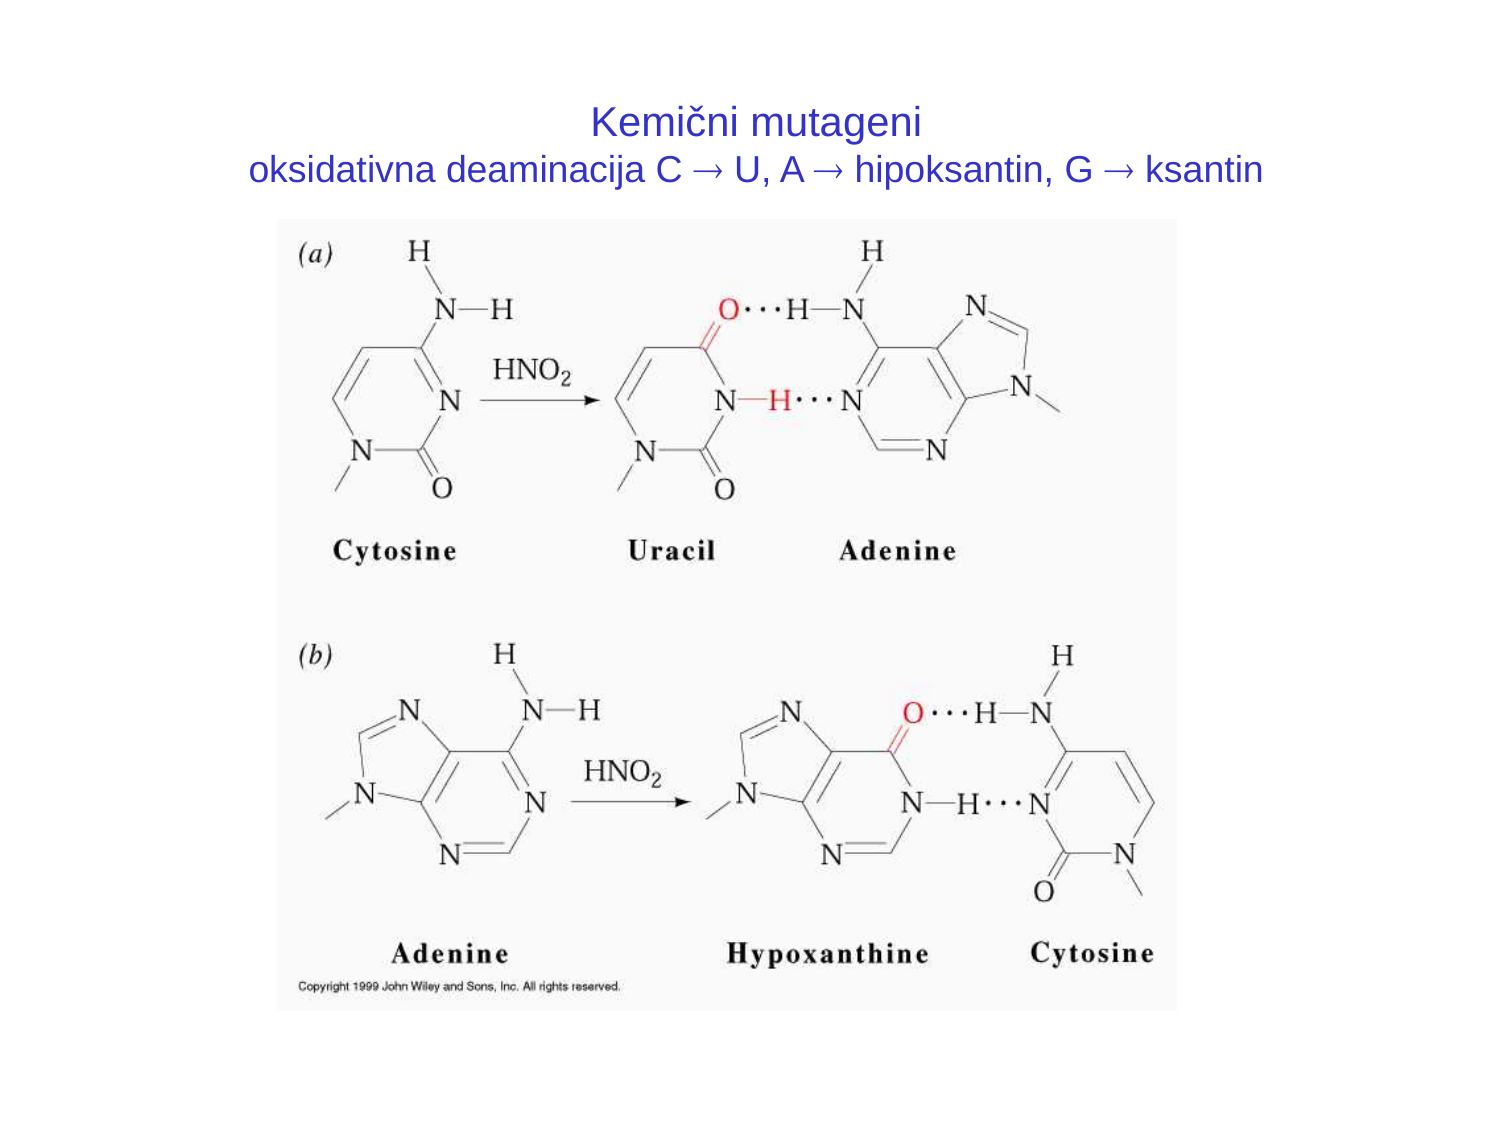

Kemični mutageni
oksidativna deaminacija C  U, A  hipoksantin, G  ksantin